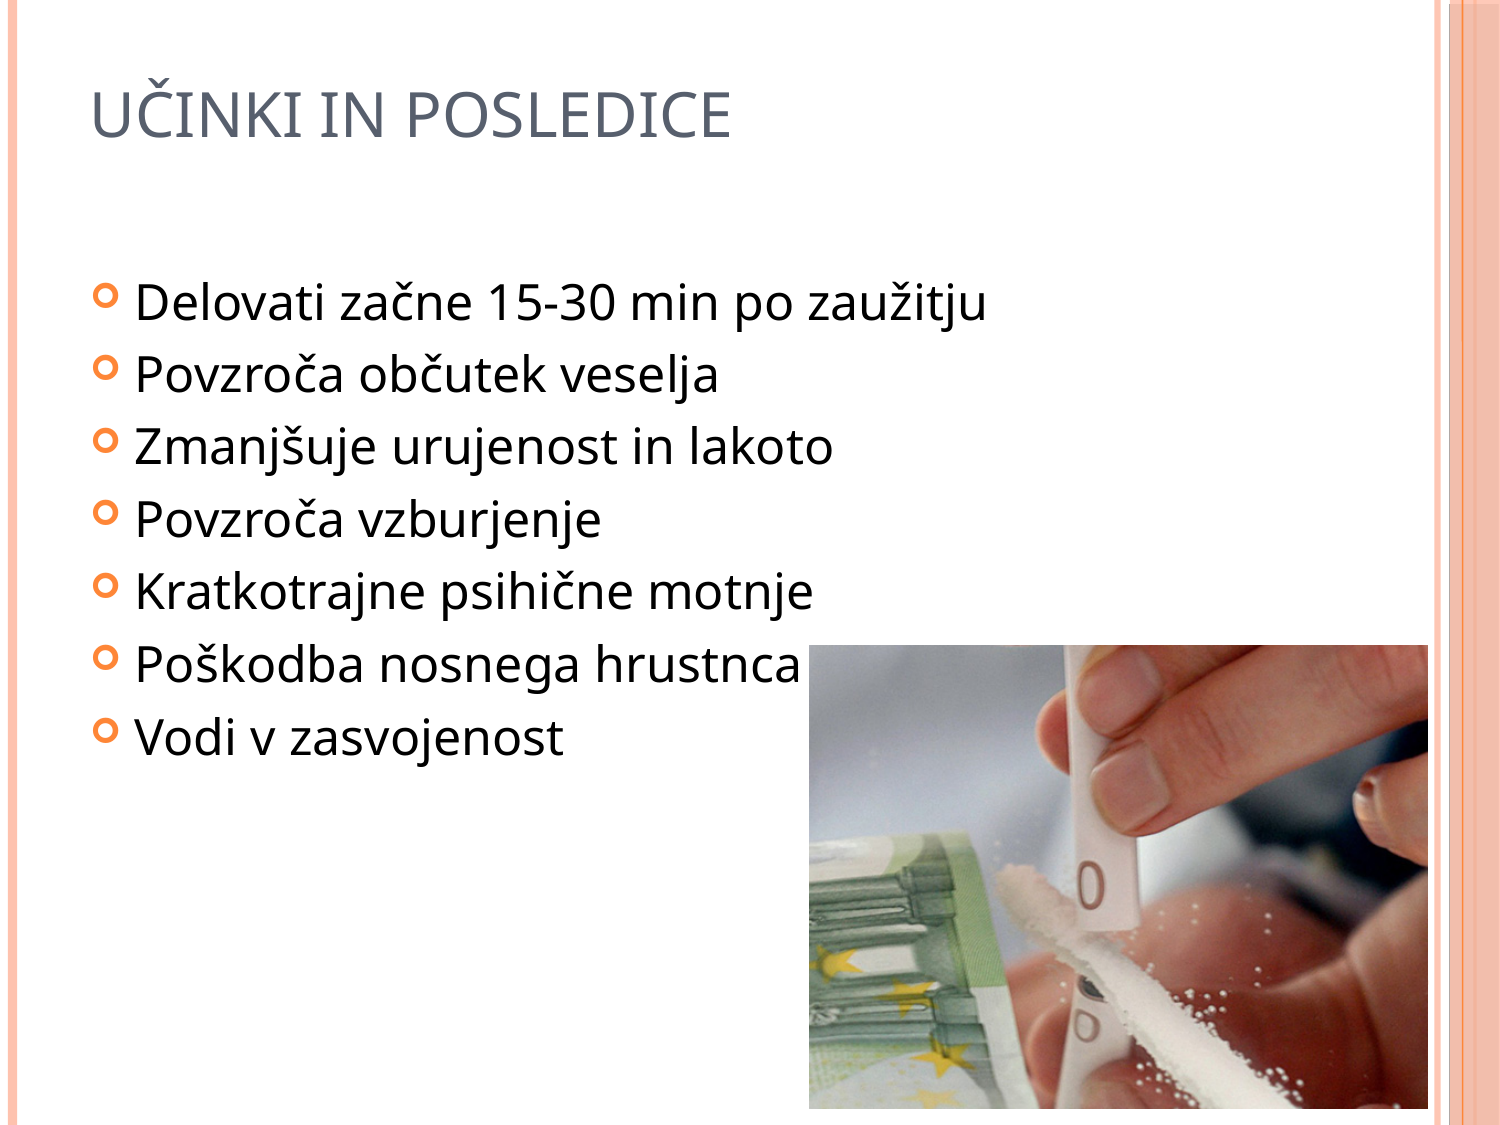

# UČINKI IN POSLEDICE
Delovati začne 15-30 min po zaužitju
Povzroča občutek veselja
Zmanjšuje urujenost in lakoto
Povzroča vzburjenje
Kratkotrajne psihične motnje
Poškodba nosnega hrustnca
Vodi v zasvojenost